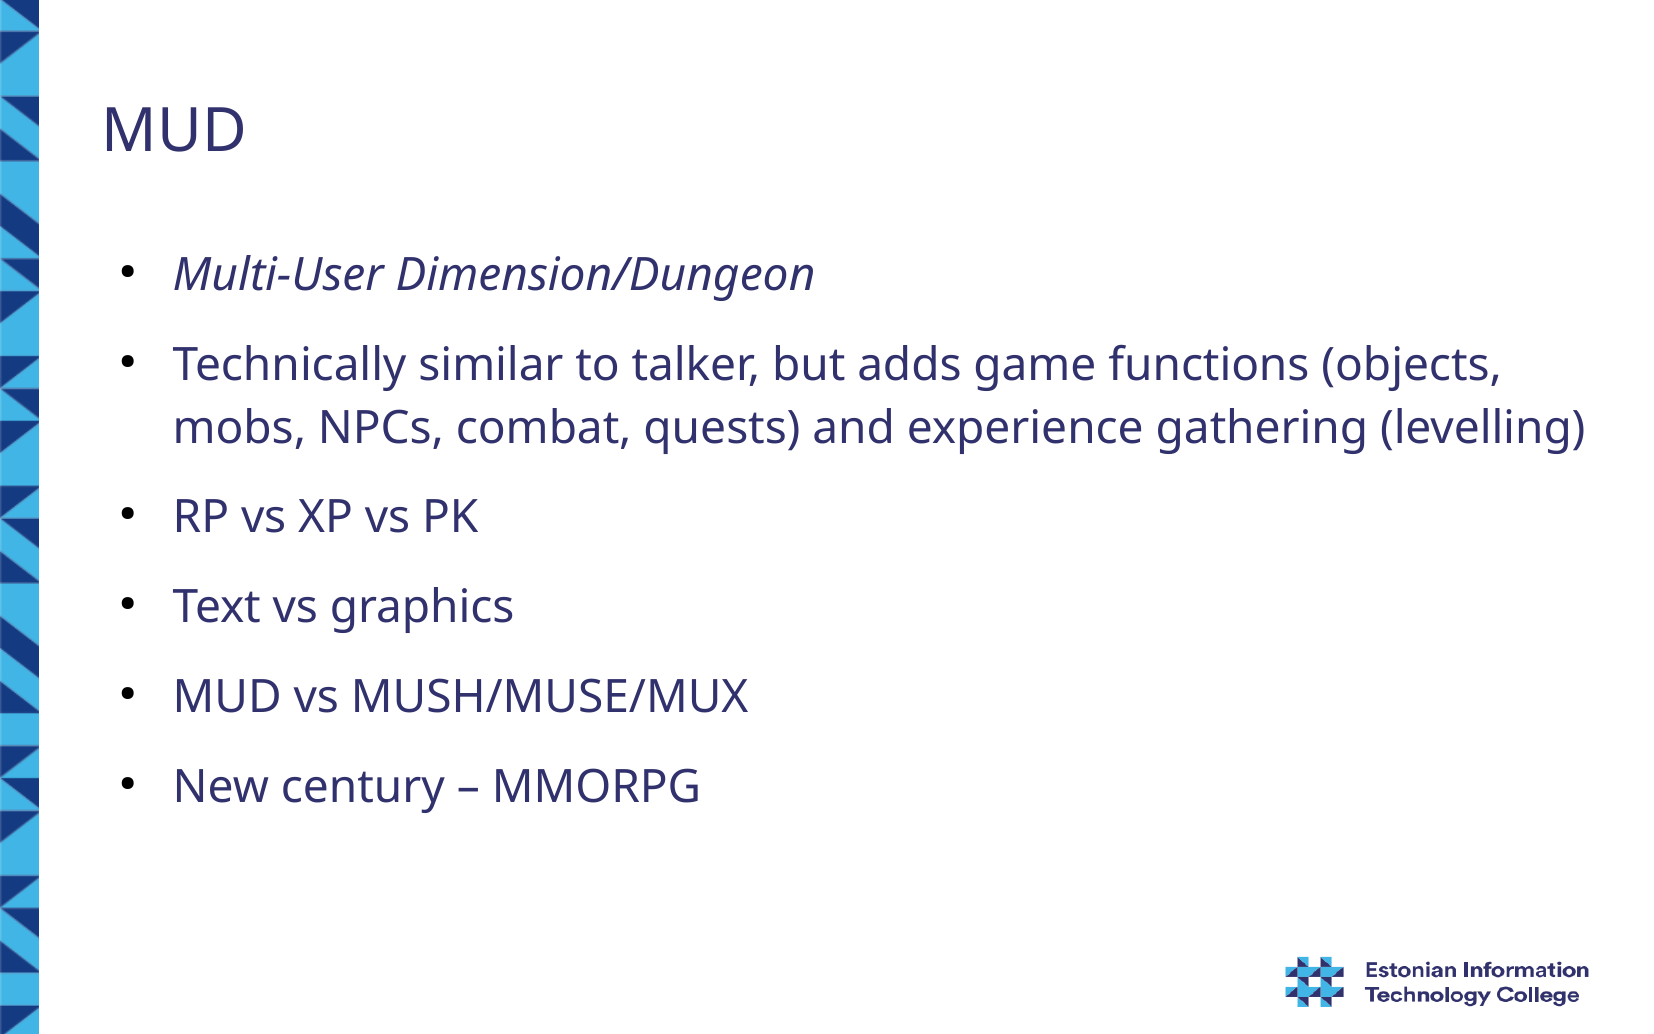

# MUD
Multi-User Dimension/Dungeon
Technically similar to talker, but adds game functions (objects, mobs, NPCs, combat, quests) and experience gathering (levelling)
RP vs XP vs PK
Text vs graphics
MUD vs MUSH/MUSE/MUX
New century – MMORPG